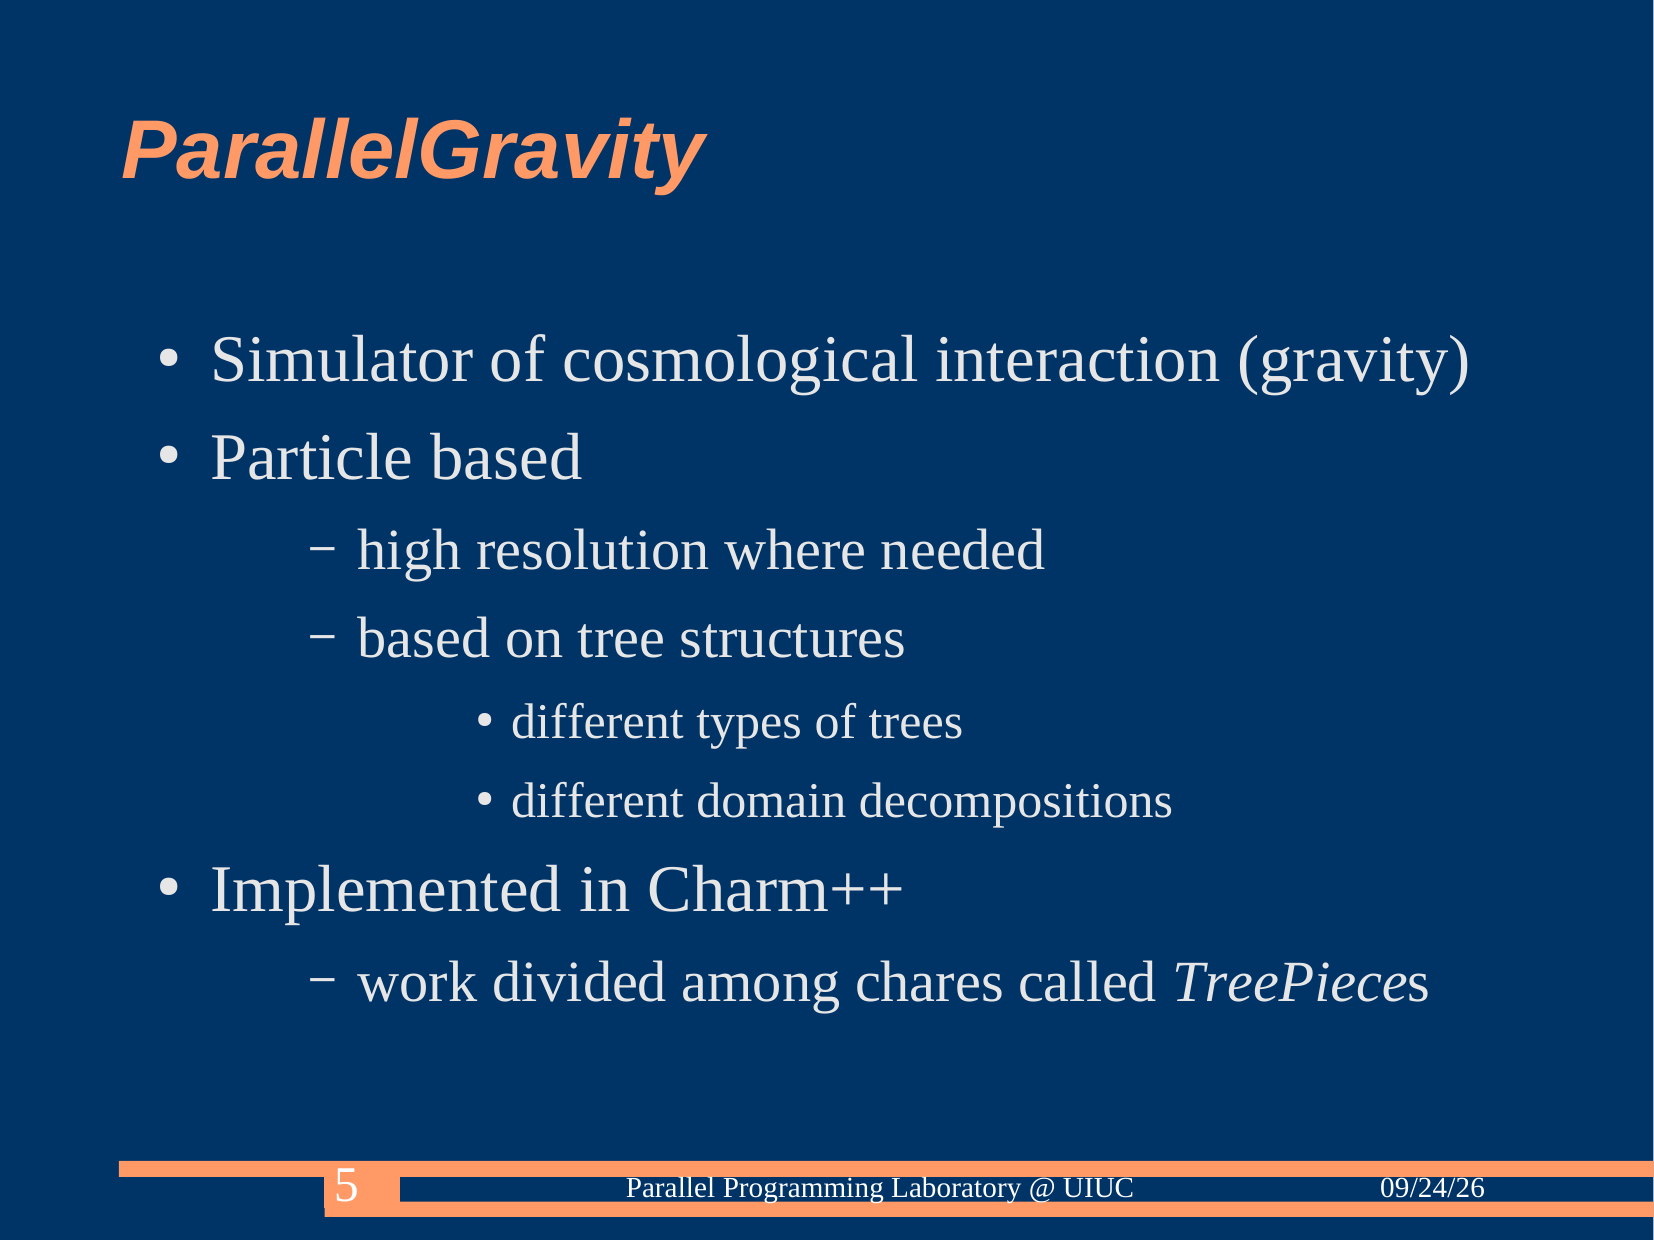

# ParallelGravity
Simulator of cosmological interaction (gravity)
Particle based
high resolution where needed
based on tree structures
different types of trees
different domain decompositions
Implemented in Charm++
work divided among chares called TreePieces
Parallel Programming Laboratory @ UIUC